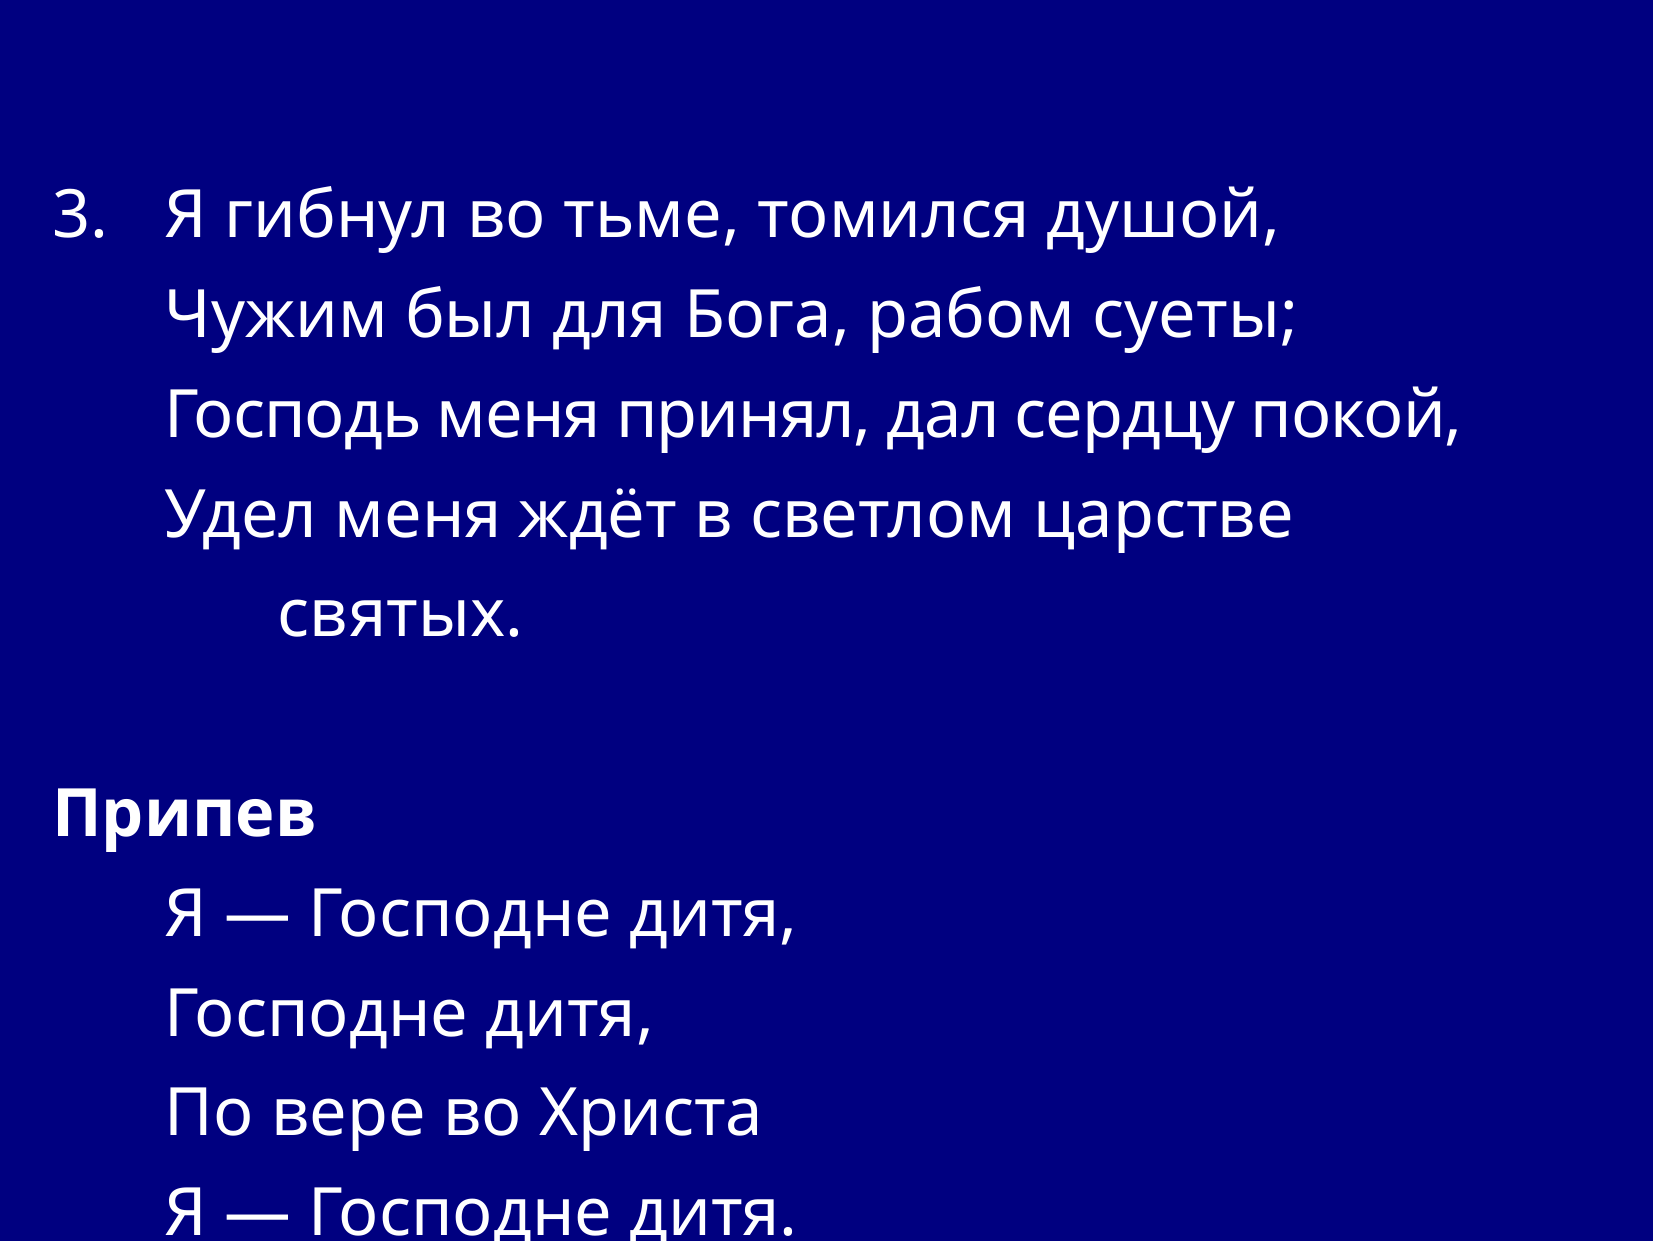

3.	Я гибнул во тьме, томился душой,
	Чужим был для Бога, рабом суеты;
	Господь меня принял, дал сердцу покой,
	Удел меня ждёт в светлом царстве
		святых.
Припев
	Я — Господне дитя,
	Господне дитя,
	По вере во Христа
	Я — Господне дитя.